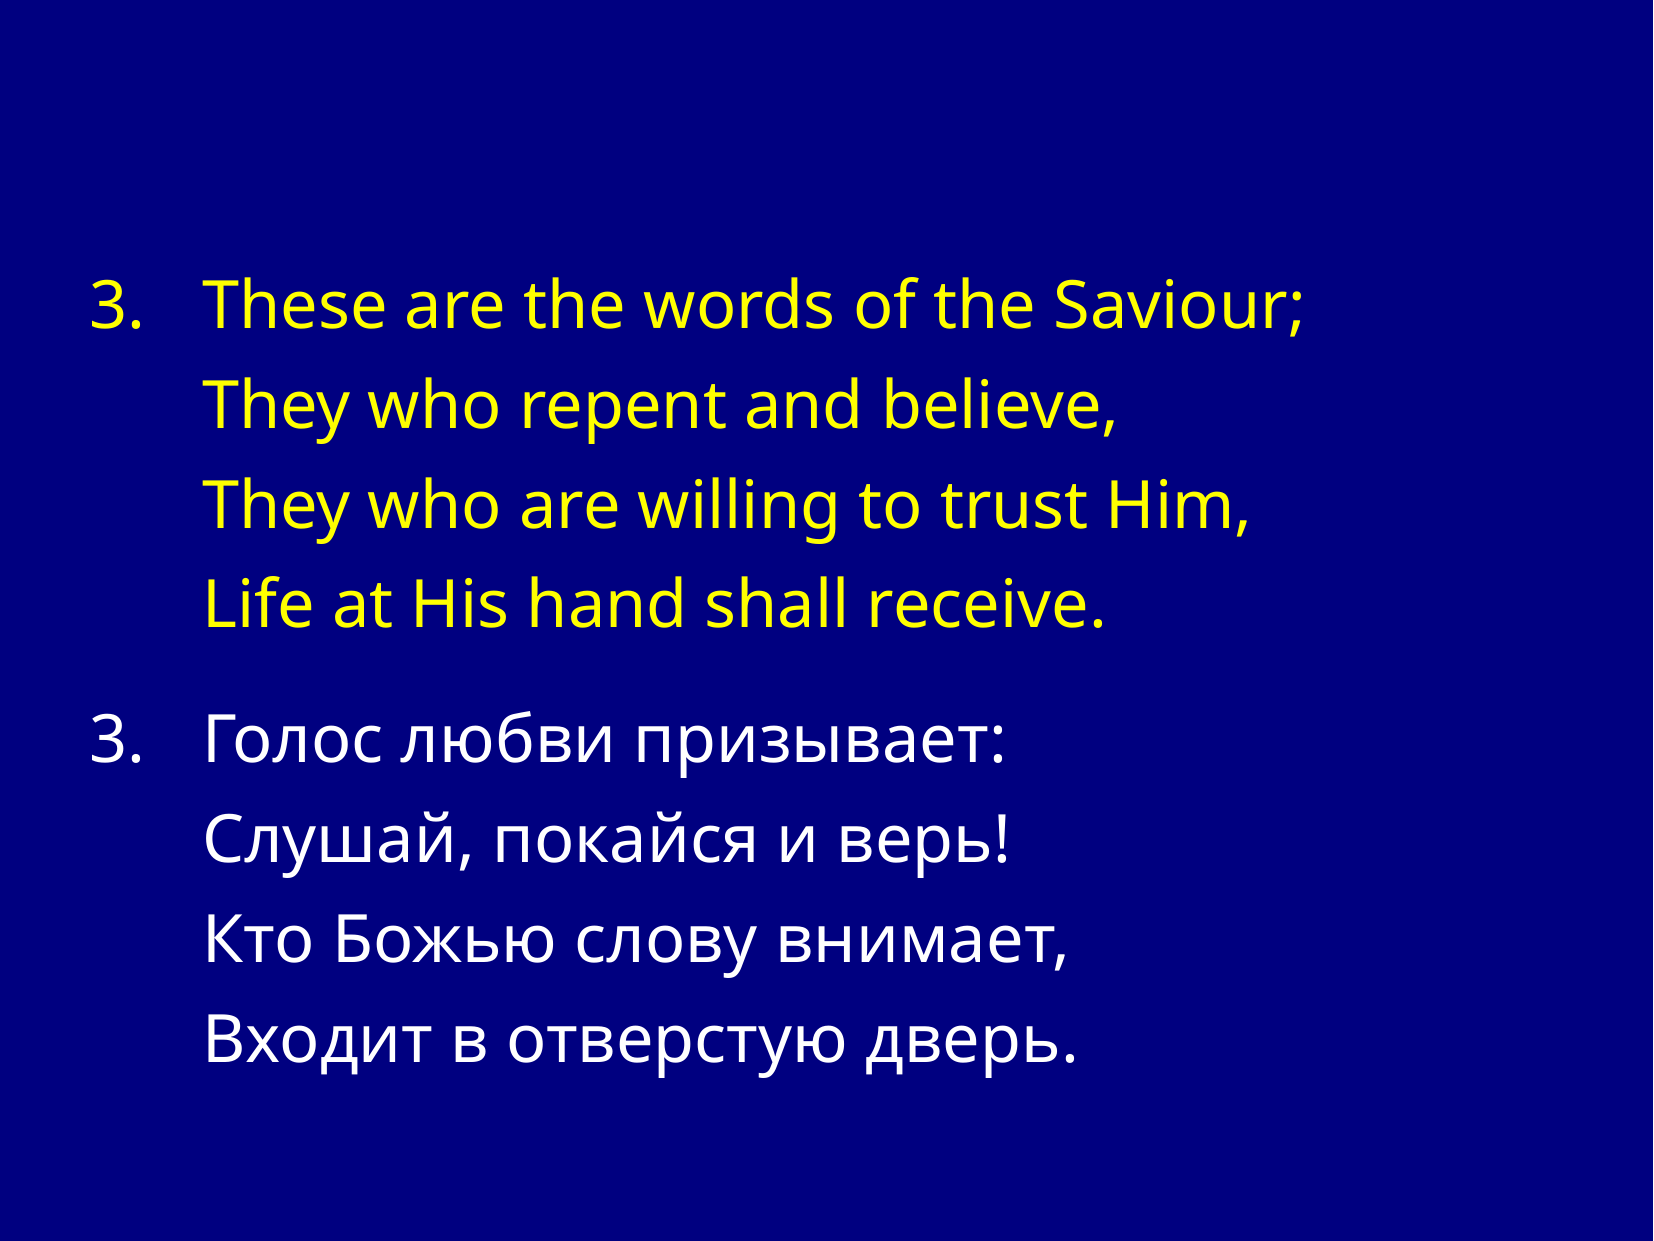

3.	These are the words of the Saviour;
	They who repent and believe,
	They who are willing to trust Him,
	Life at His hand shall receive.
3.	Голос любви призывает:
	Слушай, покайся и верь!
	Кто Божью слову внимает,
	Входит в отверстую дверь.